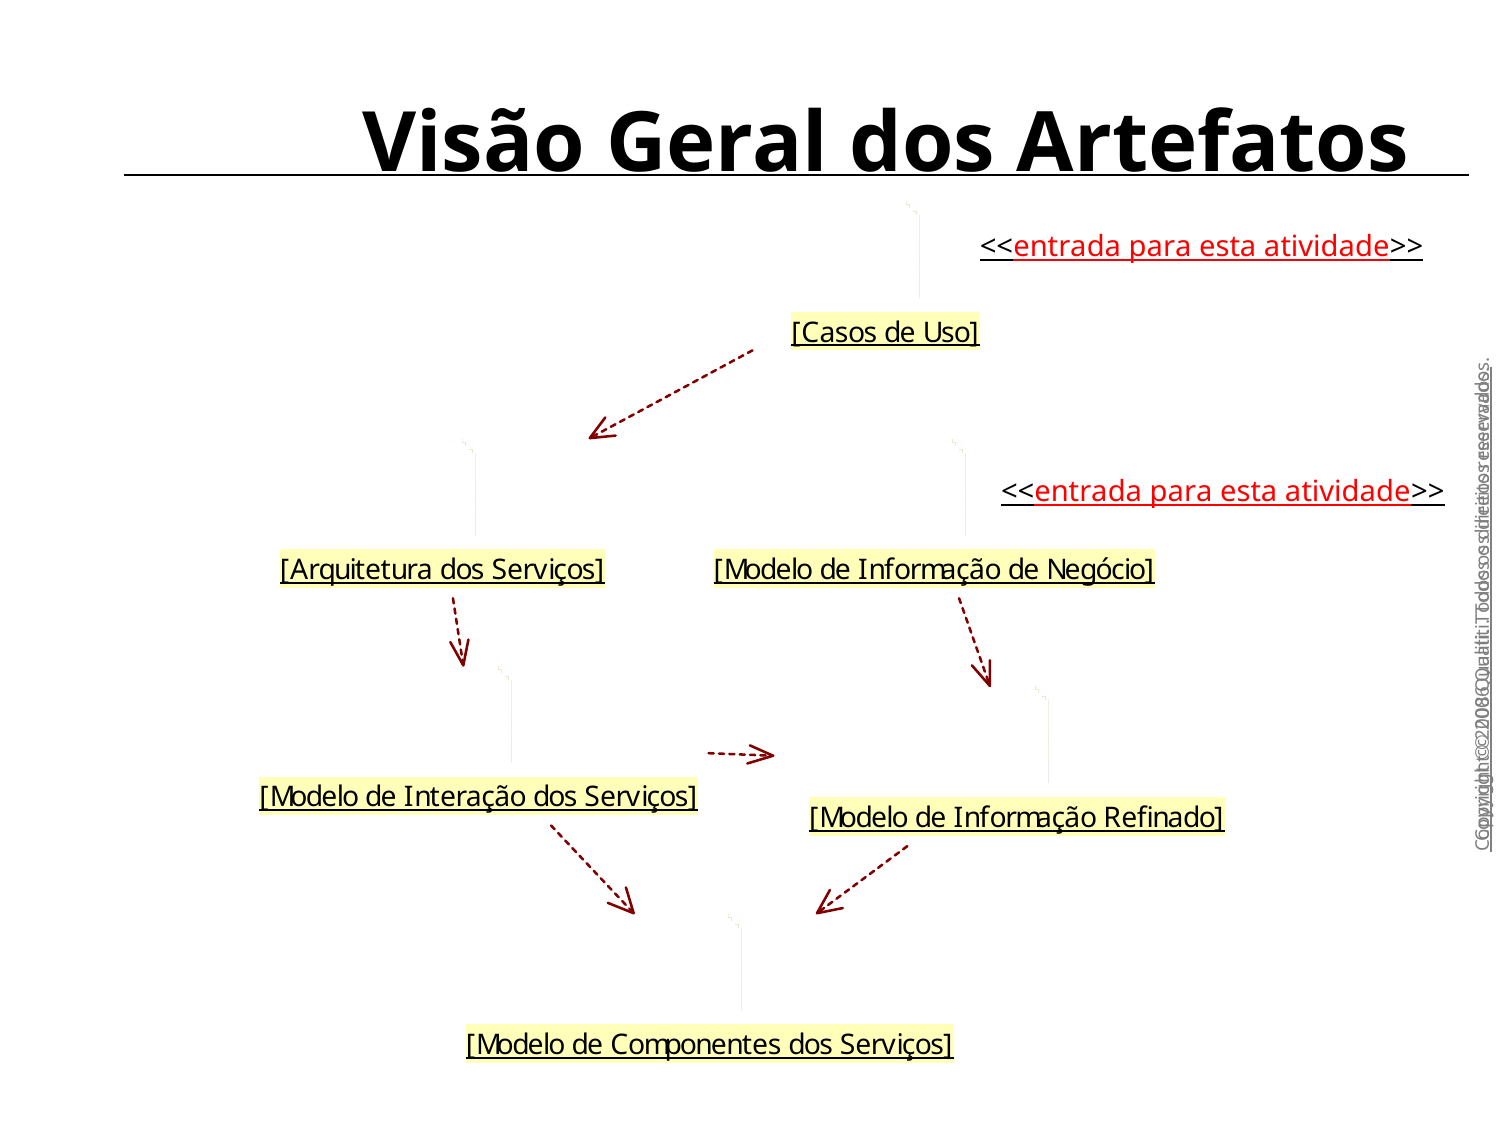

# Visão Geral dos Artefatos
<<entrada para esta atividade>>
<<entrada para esta atividade>>